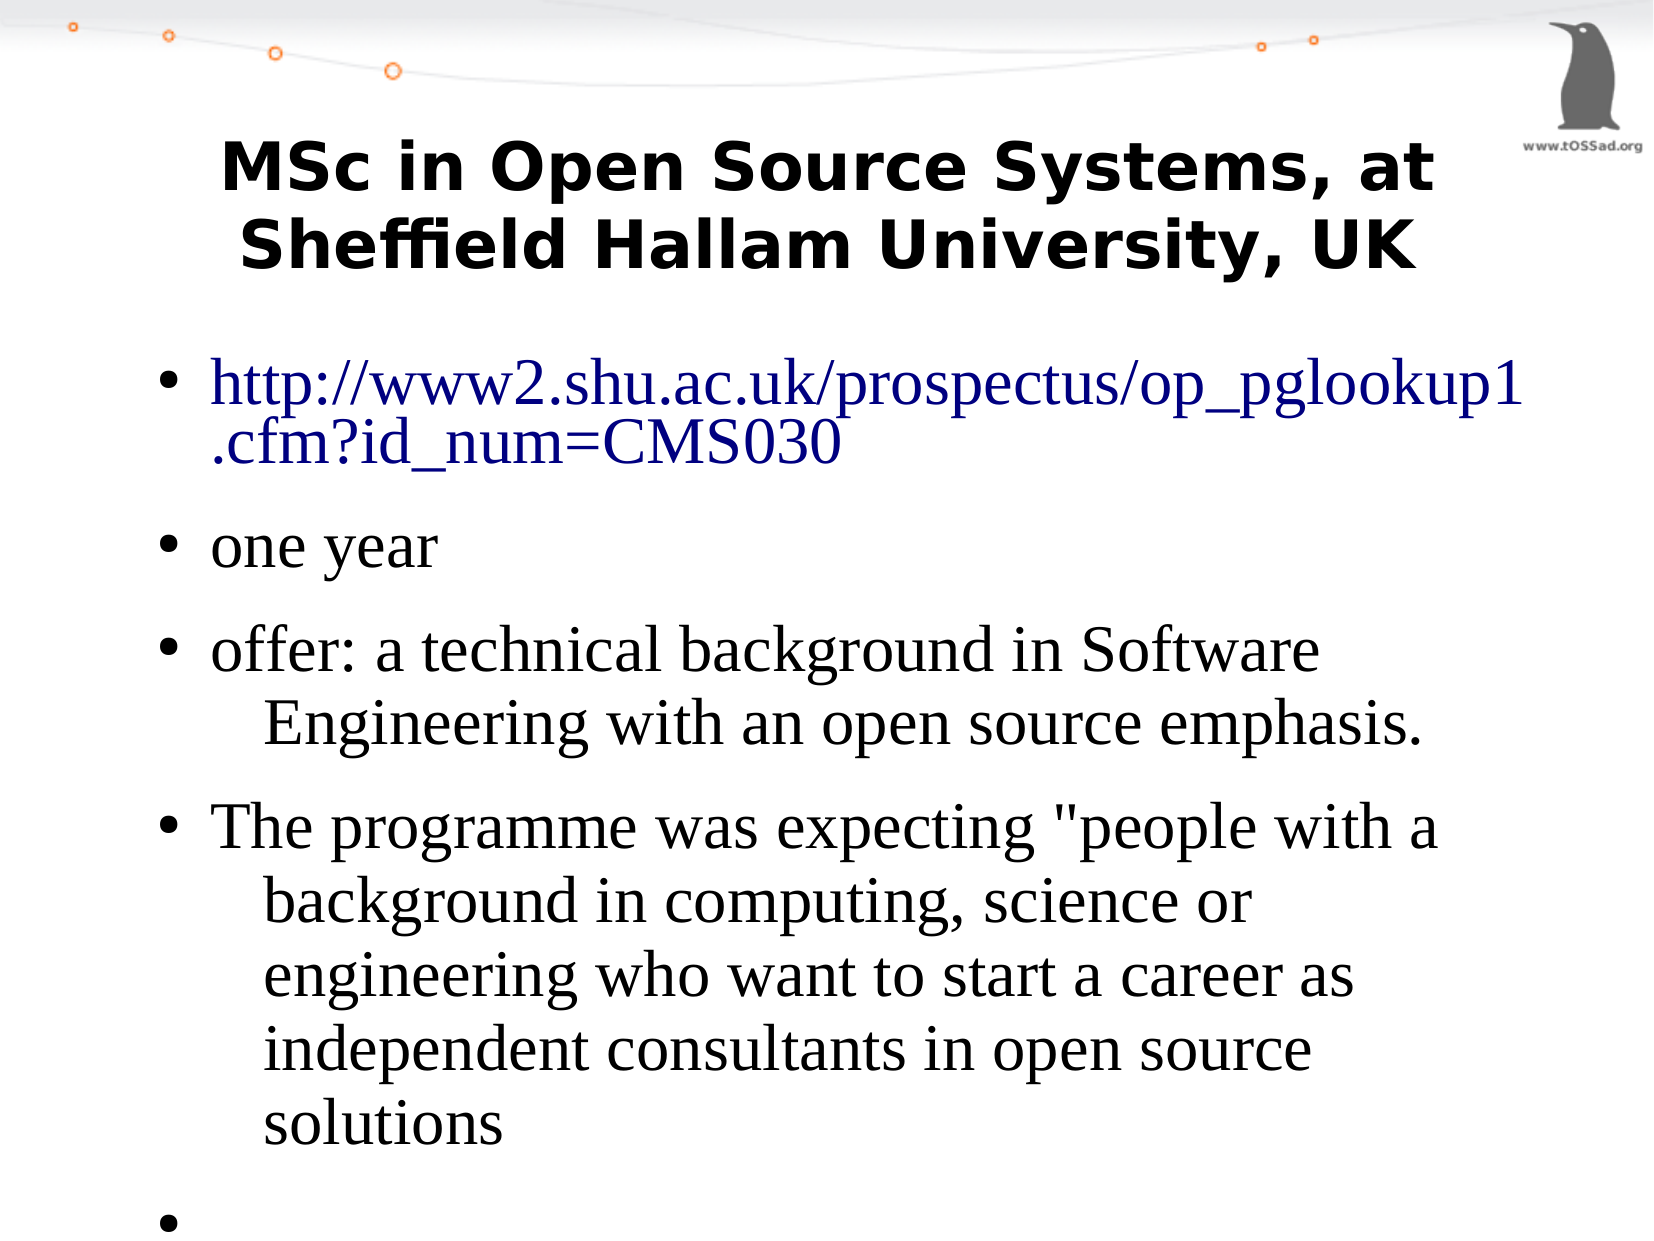

# MSc in Open Source Systems, at Sheffield Hallam University, UK
http://www2.shu.ac.uk/prospectus/op_pglookup1.cfm?id_num=CMS030
one year
offer: a technical background in Software Engineering with an open source emphasis.
The programme was expecting "people with a background in computing, science or engineering who want to start a career as independent consultants in open source solutions